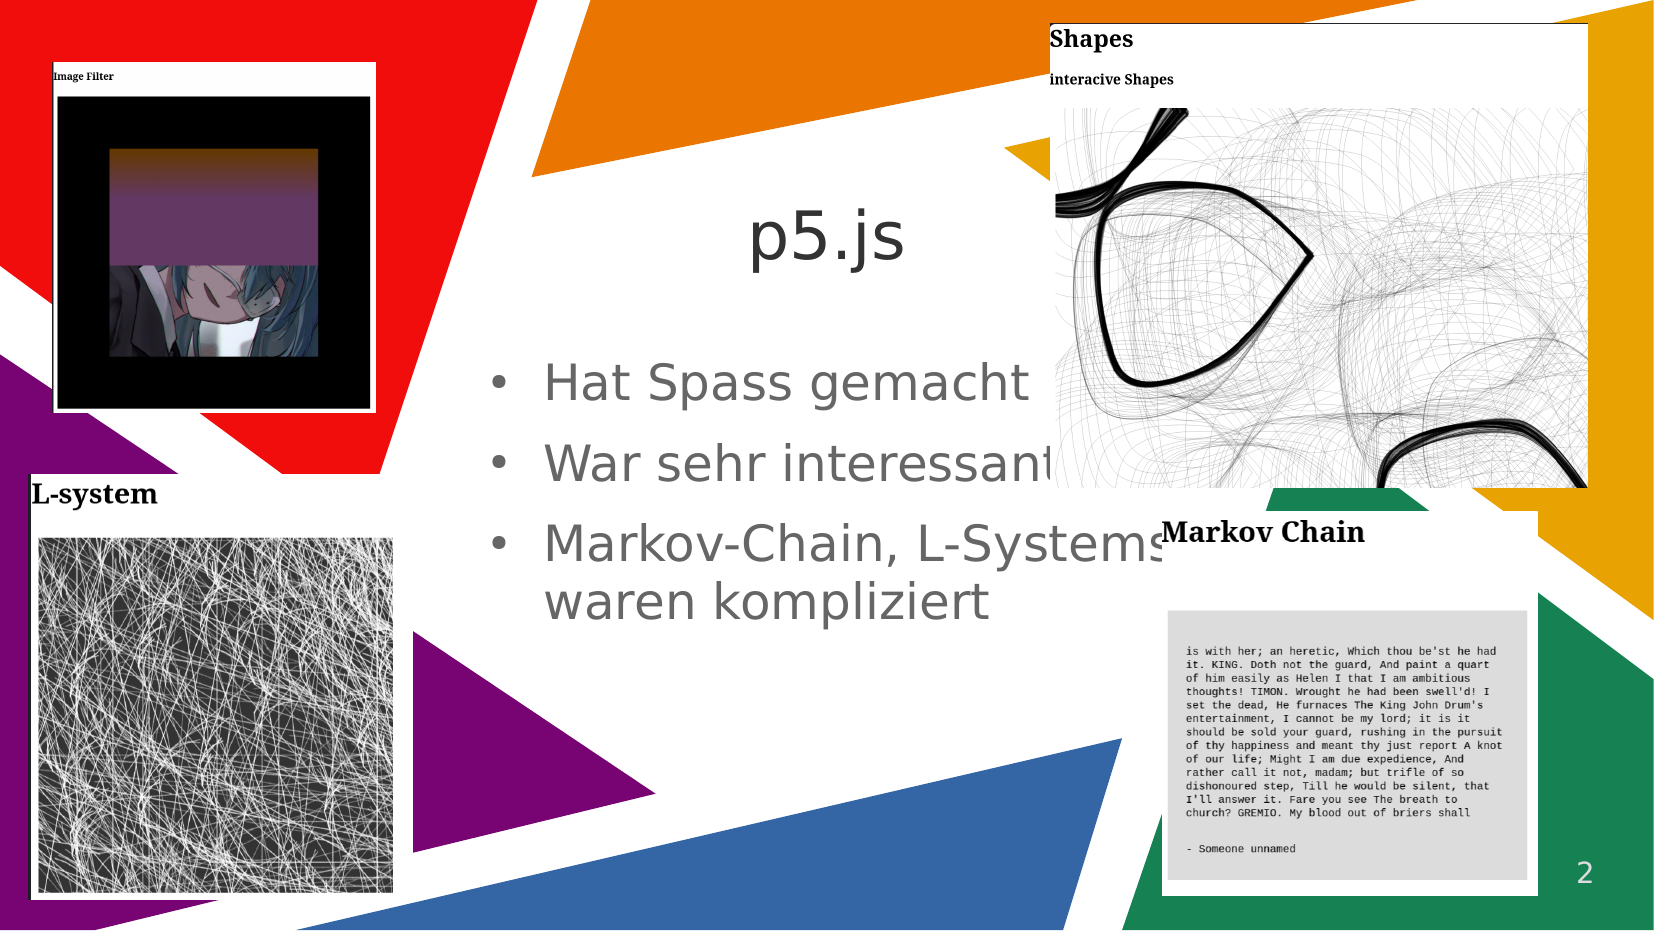

# p5.js
Hat Spass gemacht
War sehr interessant
Markov-Chain, L-Systems waren kompliziert
2